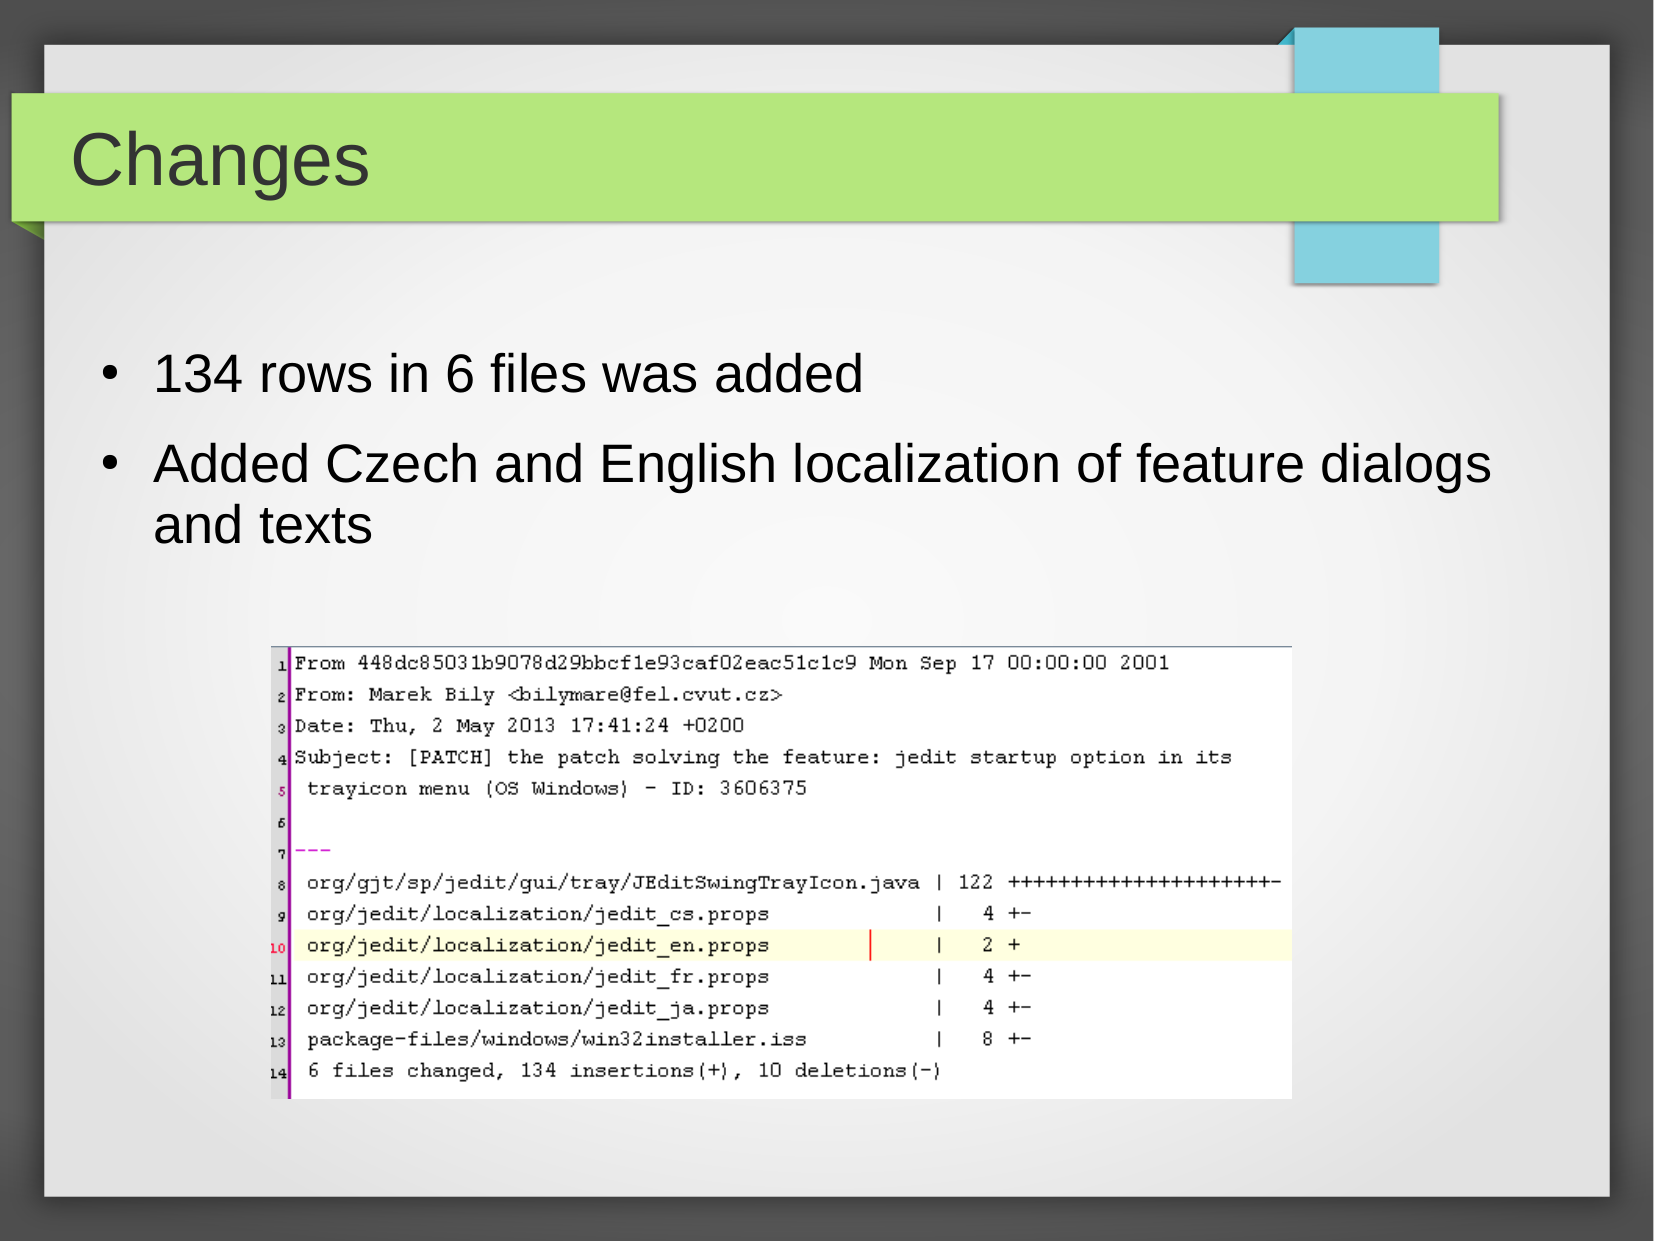

# Changes
134 rows in 6 files was added
Added Czech and English localization of feature dialogs and texts